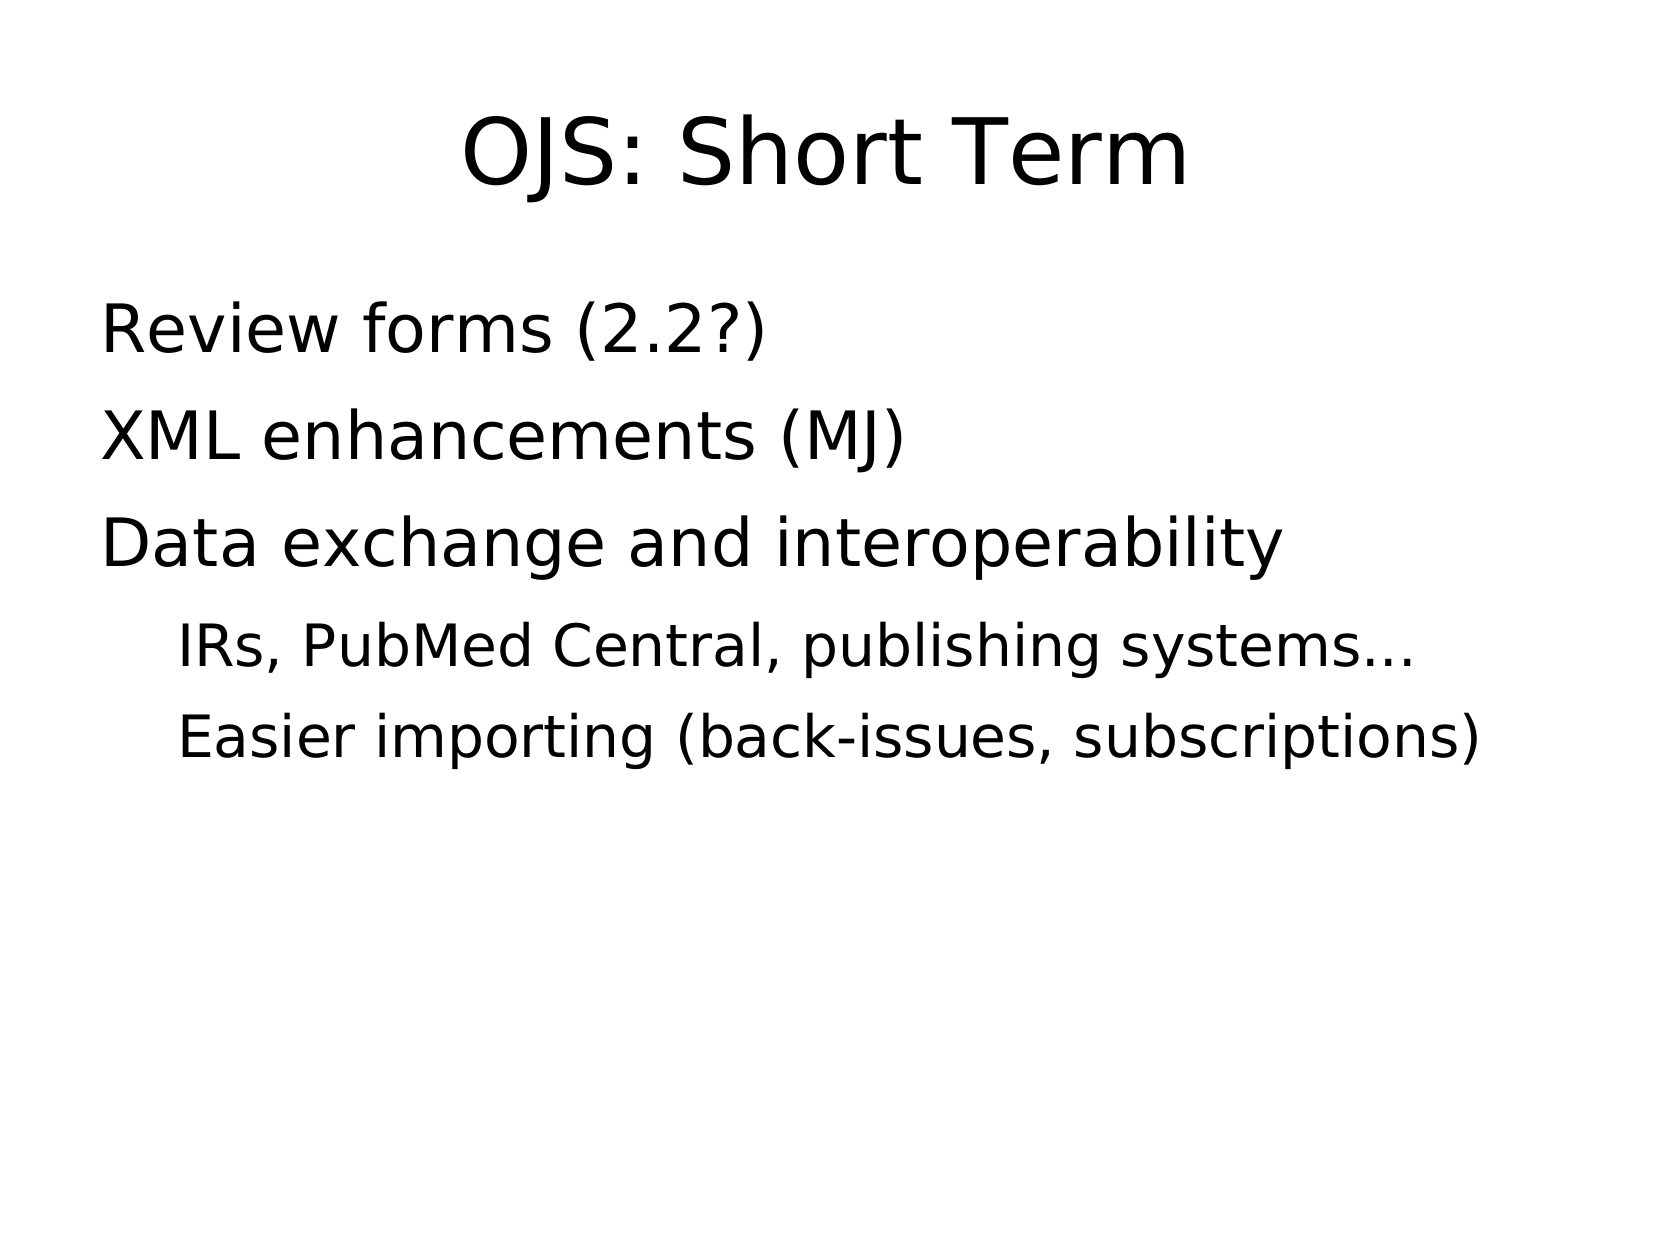

# OJS: Short Term
Review forms (2.2?)
XML enhancements (MJ)
Data exchange and interoperability
IRs, PubMed Central, publishing systems...
Easier importing (back-issues, subscriptions)